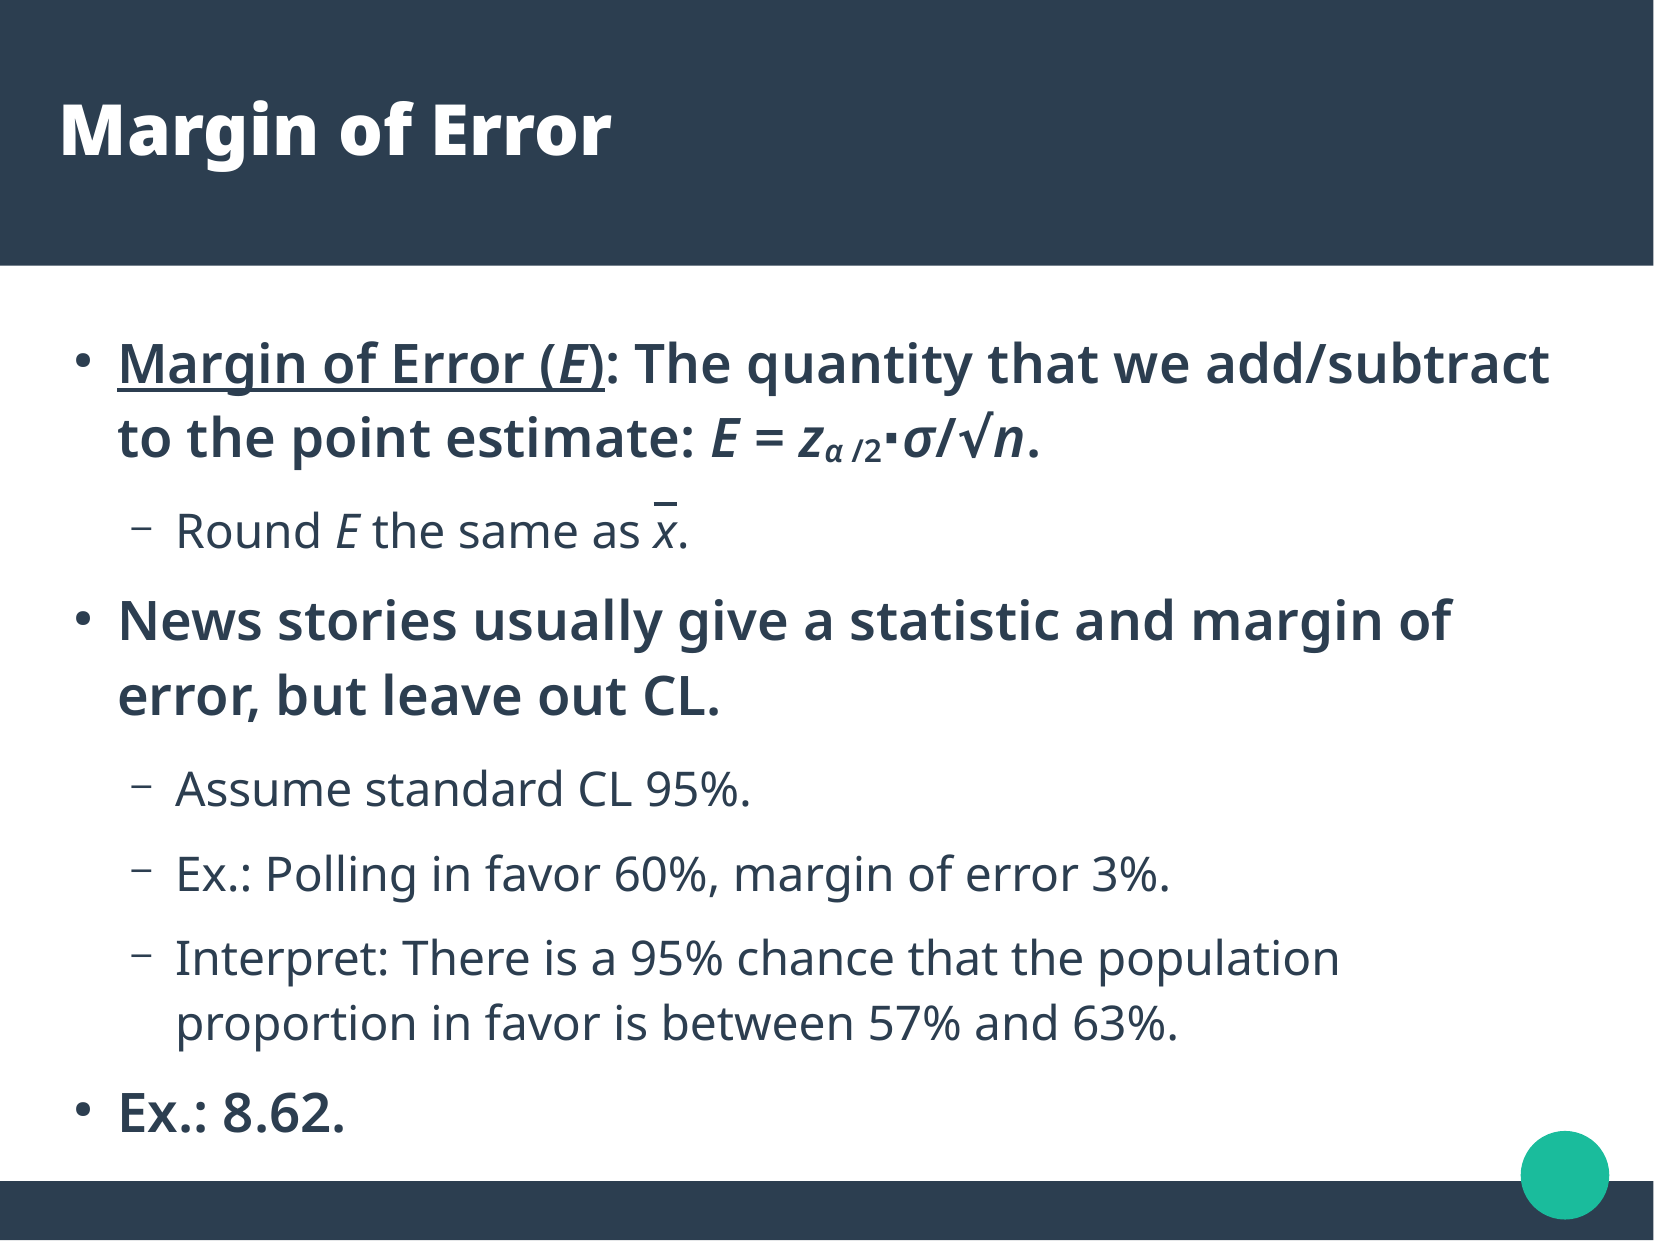

# Margin of Error
Margin of Error (E): The quantity that we add/subtract to the point estimate: E = zα /2∙σ/√n.
Round E the same as x.
News stories usually give a statistic and margin of error, but leave out CL.
Assume standard CL 95%.
Ex.: Polling in favor 60%, margin of error 3%.
Interpret: There is a 95% chance that the population proportion in favor is between 57% and 63%.
Ex.: 8.62.